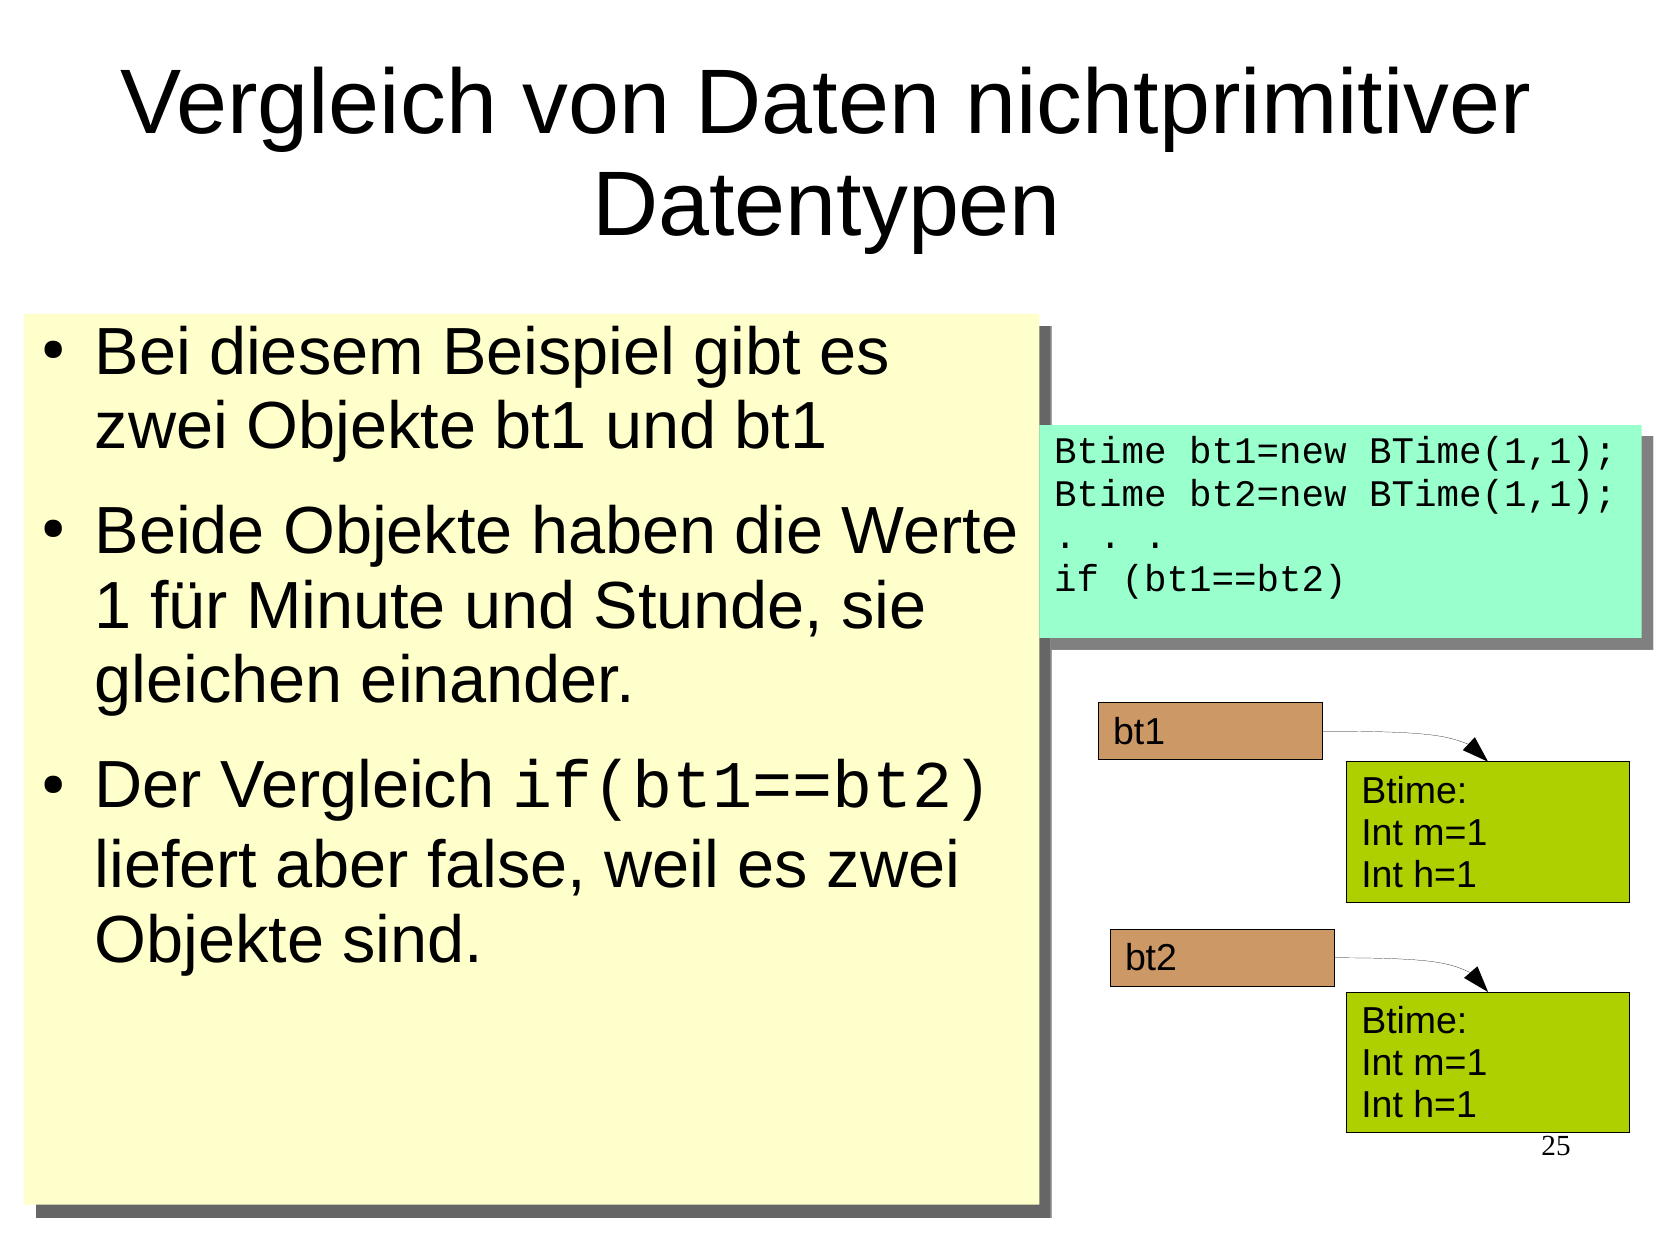

# Vergleich von Daten nichtprimitiver Datentypen
Bei diesem Beispiel gibt es zwei Objekte bt1 und bt1
Beide Objekte haben die Werte 1 für Minute und Stunde, sie gleichen einander.
Der Vergleich if(bt1==bt2) liefert aber false, weil es zwei Objekte sind.
Btime bt1=new BTime(1,1);
Btime bt2=new BTime(1,1);
. . .
if (bt1==bt2)
bt1
Btime:
Int m=1
Int h=1
bt2
Btime:
Int m=1
Int h=1
25